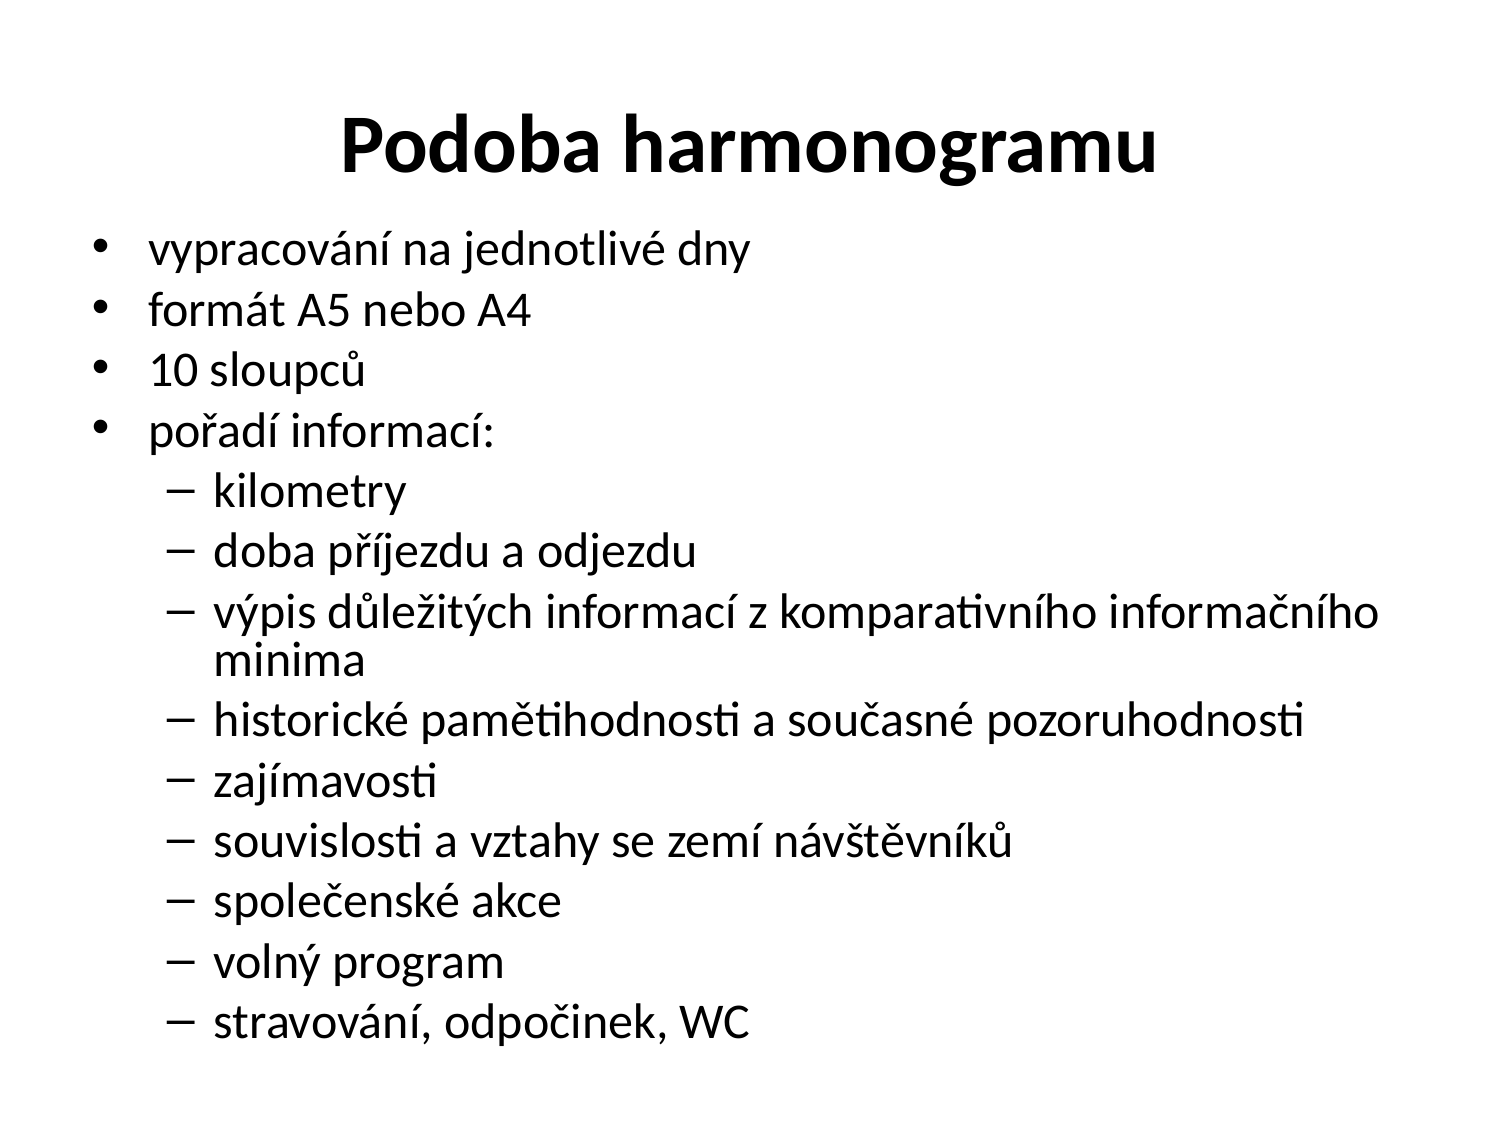

# Podoba harmonogramu
vypracování na jednotlivé dny
formát A5 nebo A4
10 sloupců
pořadí informací:
kilometry
doba příjezdu a odjezdu
výpis důležitých informací z komparativního informačního minima
historické pamětihodnosti a současné pozoruhodnosti
zajímavosti
souvislosti a vztahy se zemí návštěvníků
společenské akce
volný program
stravování, odpočinek, WC